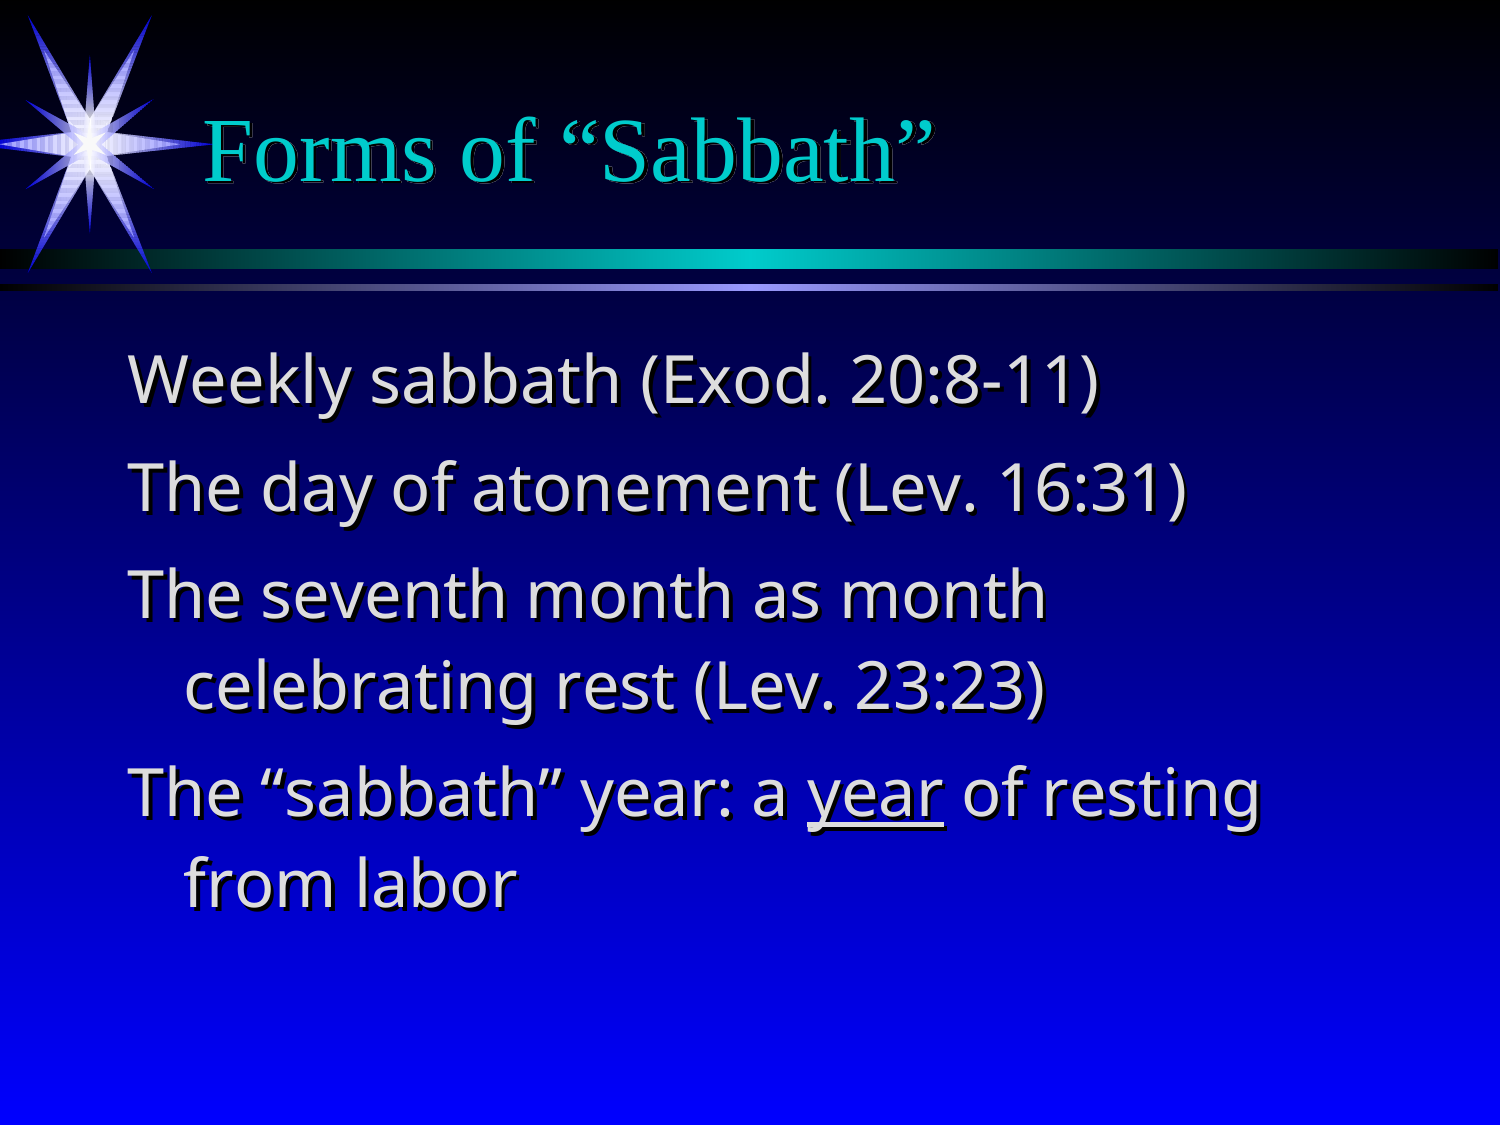

# Forms of “Sabbath”
Weekly sabbath (Exod. 20:8-11)
The day of atonement (Lev. 16:31)
The seventh month as month celebrating rest (Lev. 23:23)
The “sabbath” year: a year of resting from labor